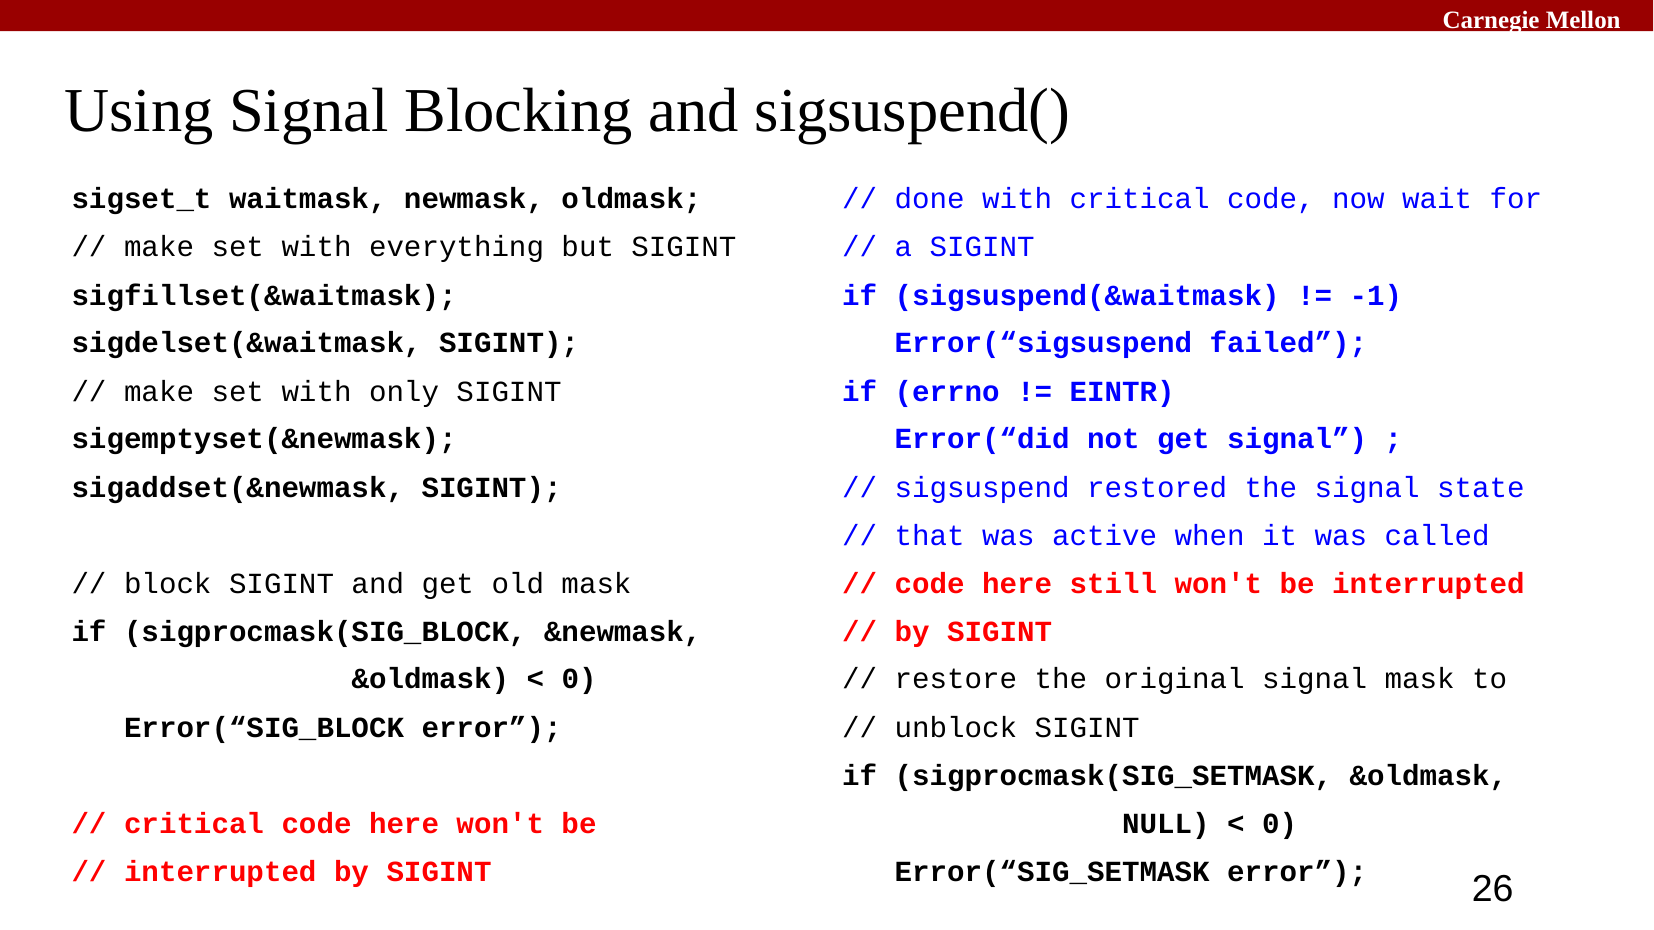

# Using Signal Blocking and sigsuspend()
sigset_t waitmask, newmask, oldmask;
// make set with everything but SIGINT
sigfillset(&waitmask);
sigdelset(&waitmask, SIGINT);
// make set with only SIGINT
sigemptyset(&newmask);
sigaddset(&newmask, SIGINT);
// block SIGINT and get old mask
if (sigprocmask(SIG_BLOCK, &newmask,
 &oldmask) < 0)
 Error(“SIG_BLOCK error”);
// critical code here won't be
// interrupted by SIGINT
// done with critical code, now wait for
// a SIGINT
if (sigsuspend(&waitmask) != -1)
 Error(“sigsuspend failed”);
if (errno != EINTR)
 Error(“did not get signal”) ;
// sigsuspend restored the signal state
// that was active when it was called
// code here still won't be interrupted
// by SIGINT
// restore the original signal mask to
// unblock SIGINT
if (sigprocmask(SIG_SETMASK, &oldmask,
 NULL) < 0)
 Error(“SIG_SETMASK error”);